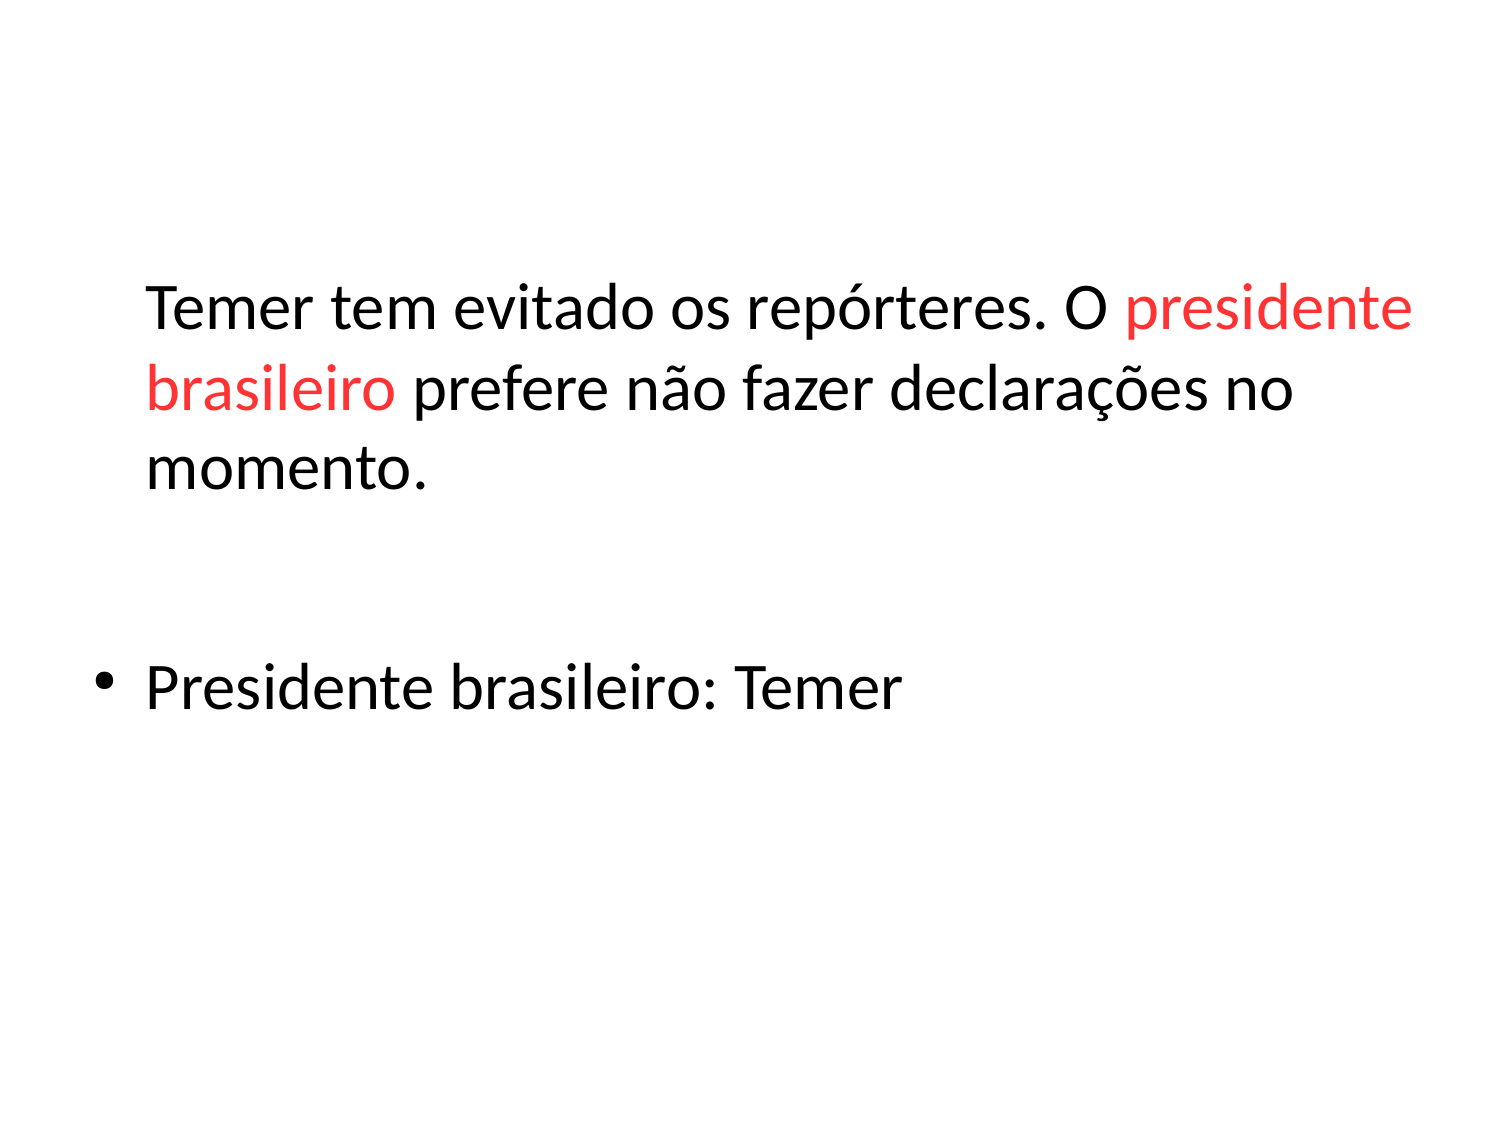

Temer tem evitado os repórteres. O presidente brasileiro prefere não fazer declarações no momento.
Presidente brasileiro: Temer
#